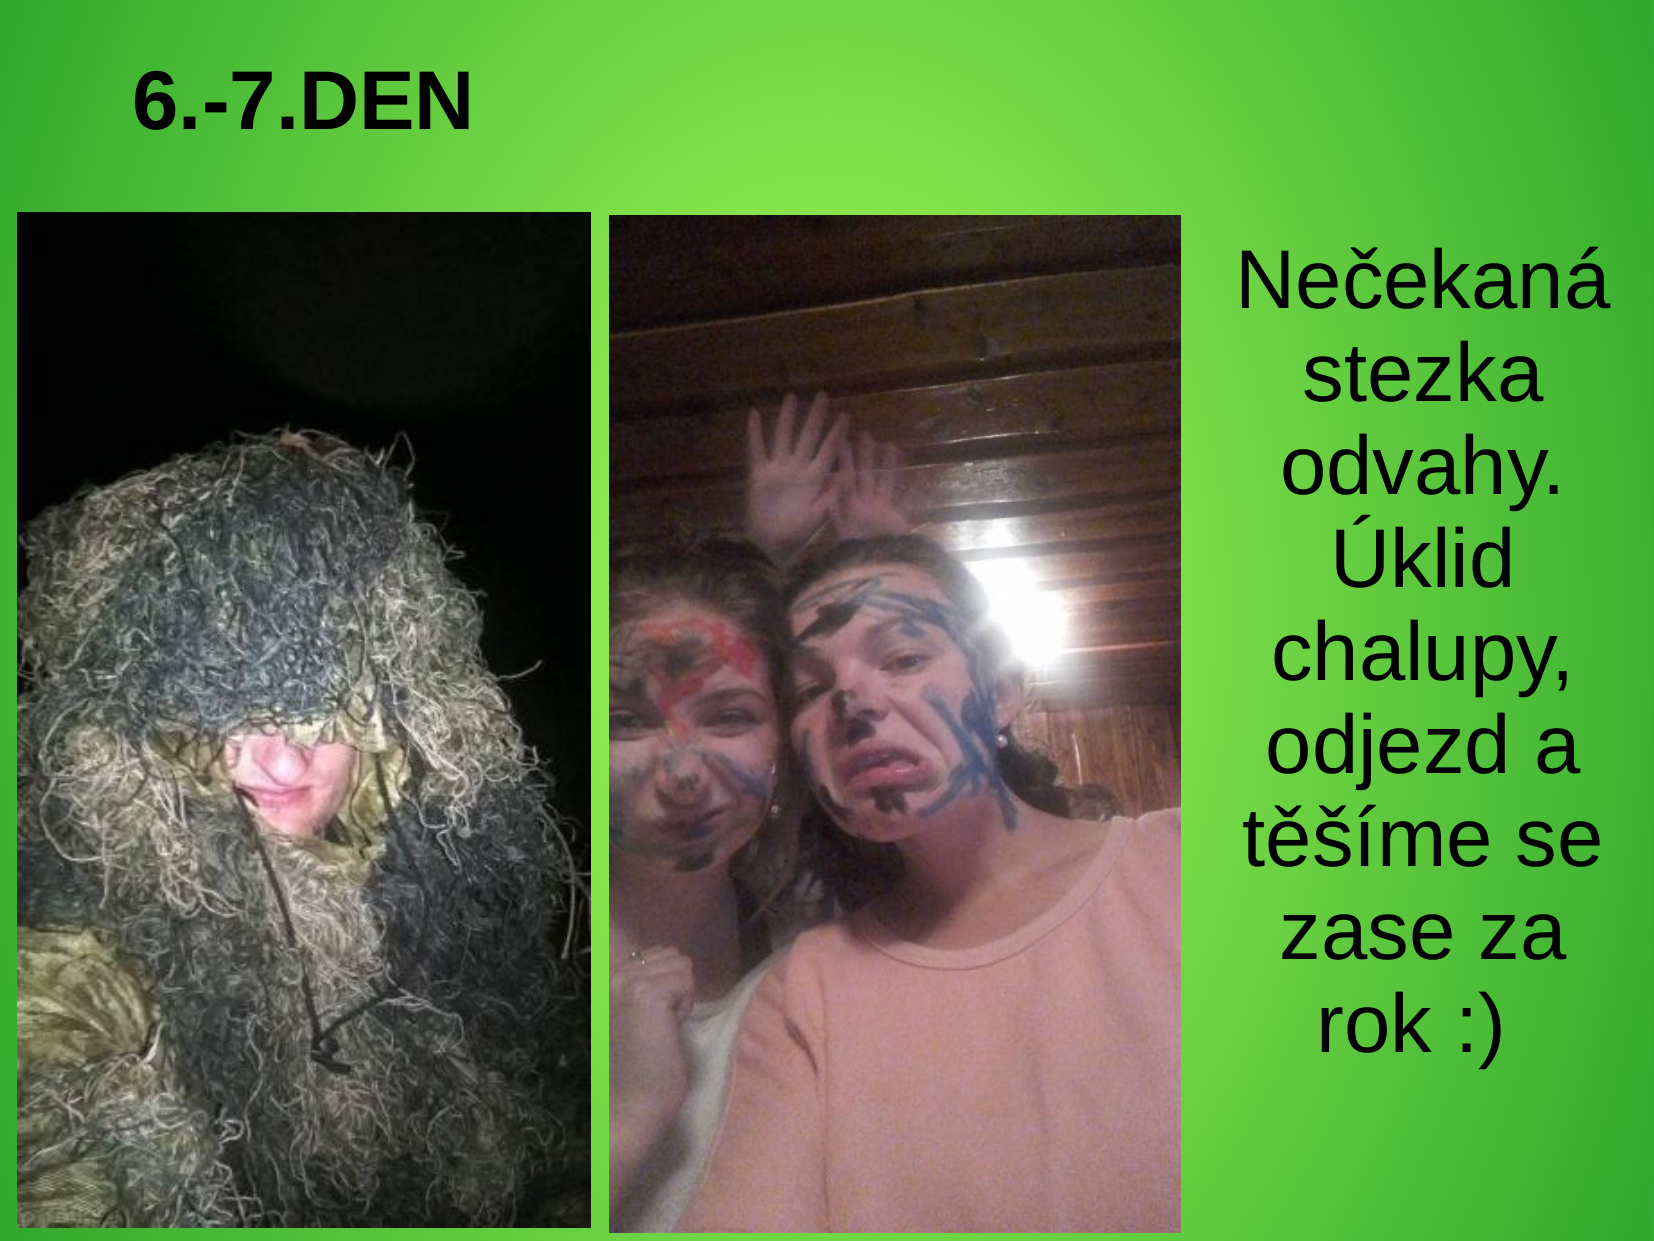

6.-7.DEN
# Nečekaná stezka odvahy. Úklid chalupy, odjezd a těšíme se zase za rok :)